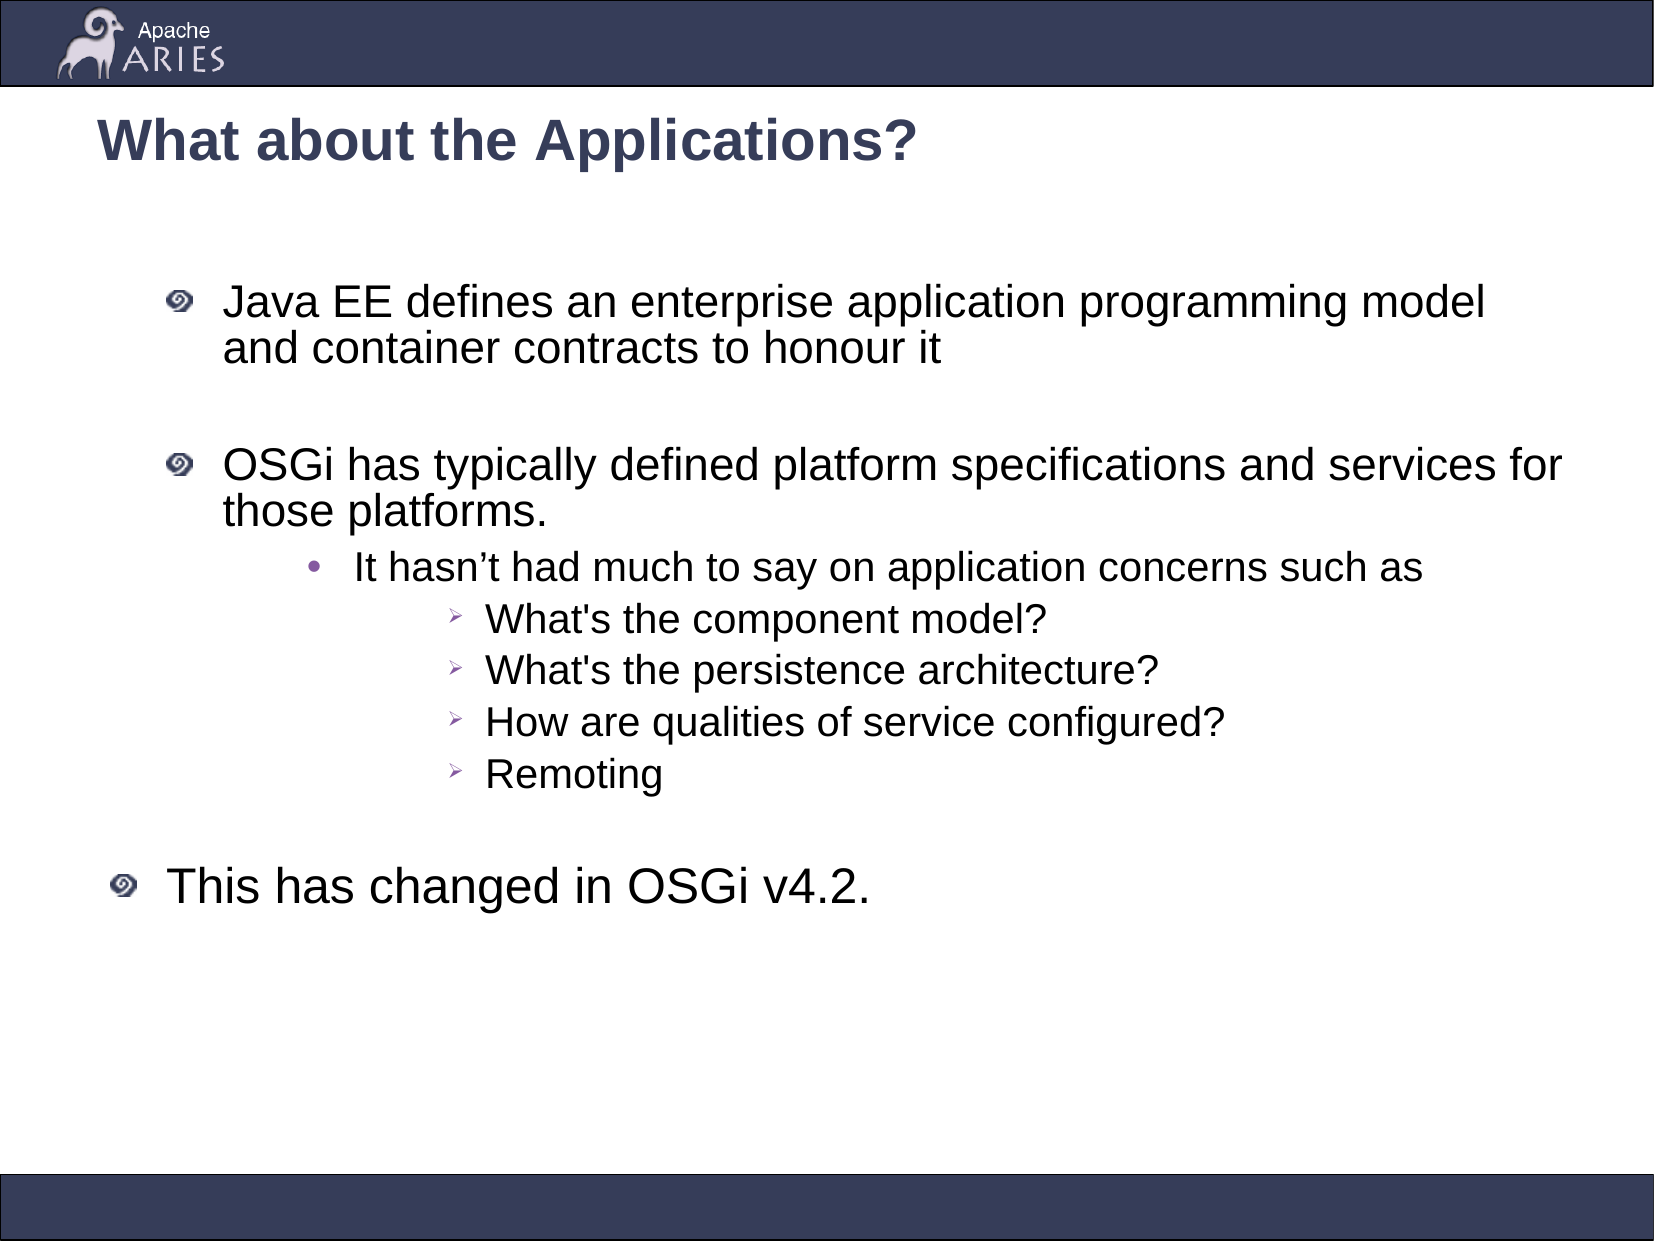

# What about the Applications?
Java EE defines an enterprise application programming model and container contracts to honour it
OSGi has typically defined platform specifications and services for those platforms.
It hasn’t had much to say on application concerns such as
What's the component model?
What's the persistence architecture?
How are qualities of service configured?
Remoting
This has changed in OSGi v4.2.
March12, 2010
QCon London 2010 Ian Robinson
19